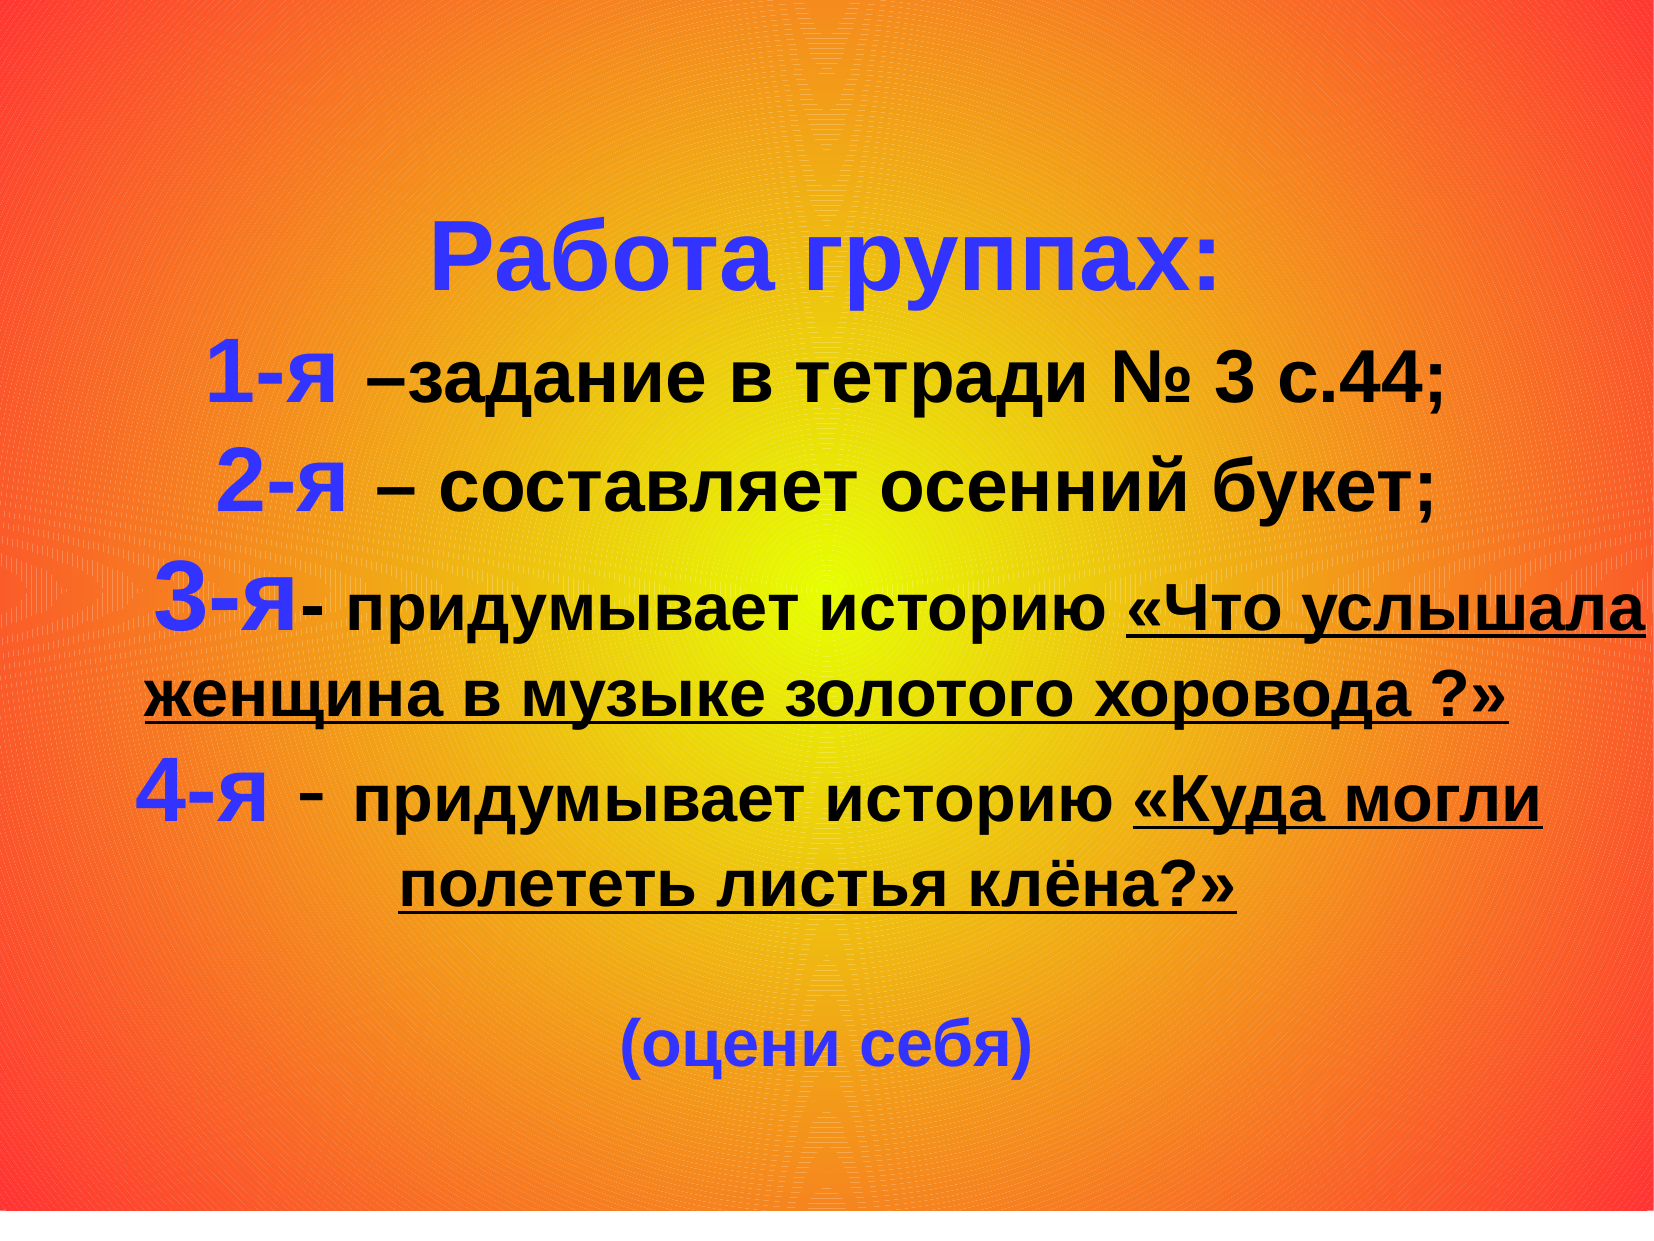

# Работа группах: 1-я –задание в тетради № 3 с.44; 2-я – составляет осенний букет; 3-я- придумывает историю «Что услышала женщина в музыке золотого хоровода ?» 4-я - придумывает историю «Куда могли полететь листья клёна?» (оцени себя)